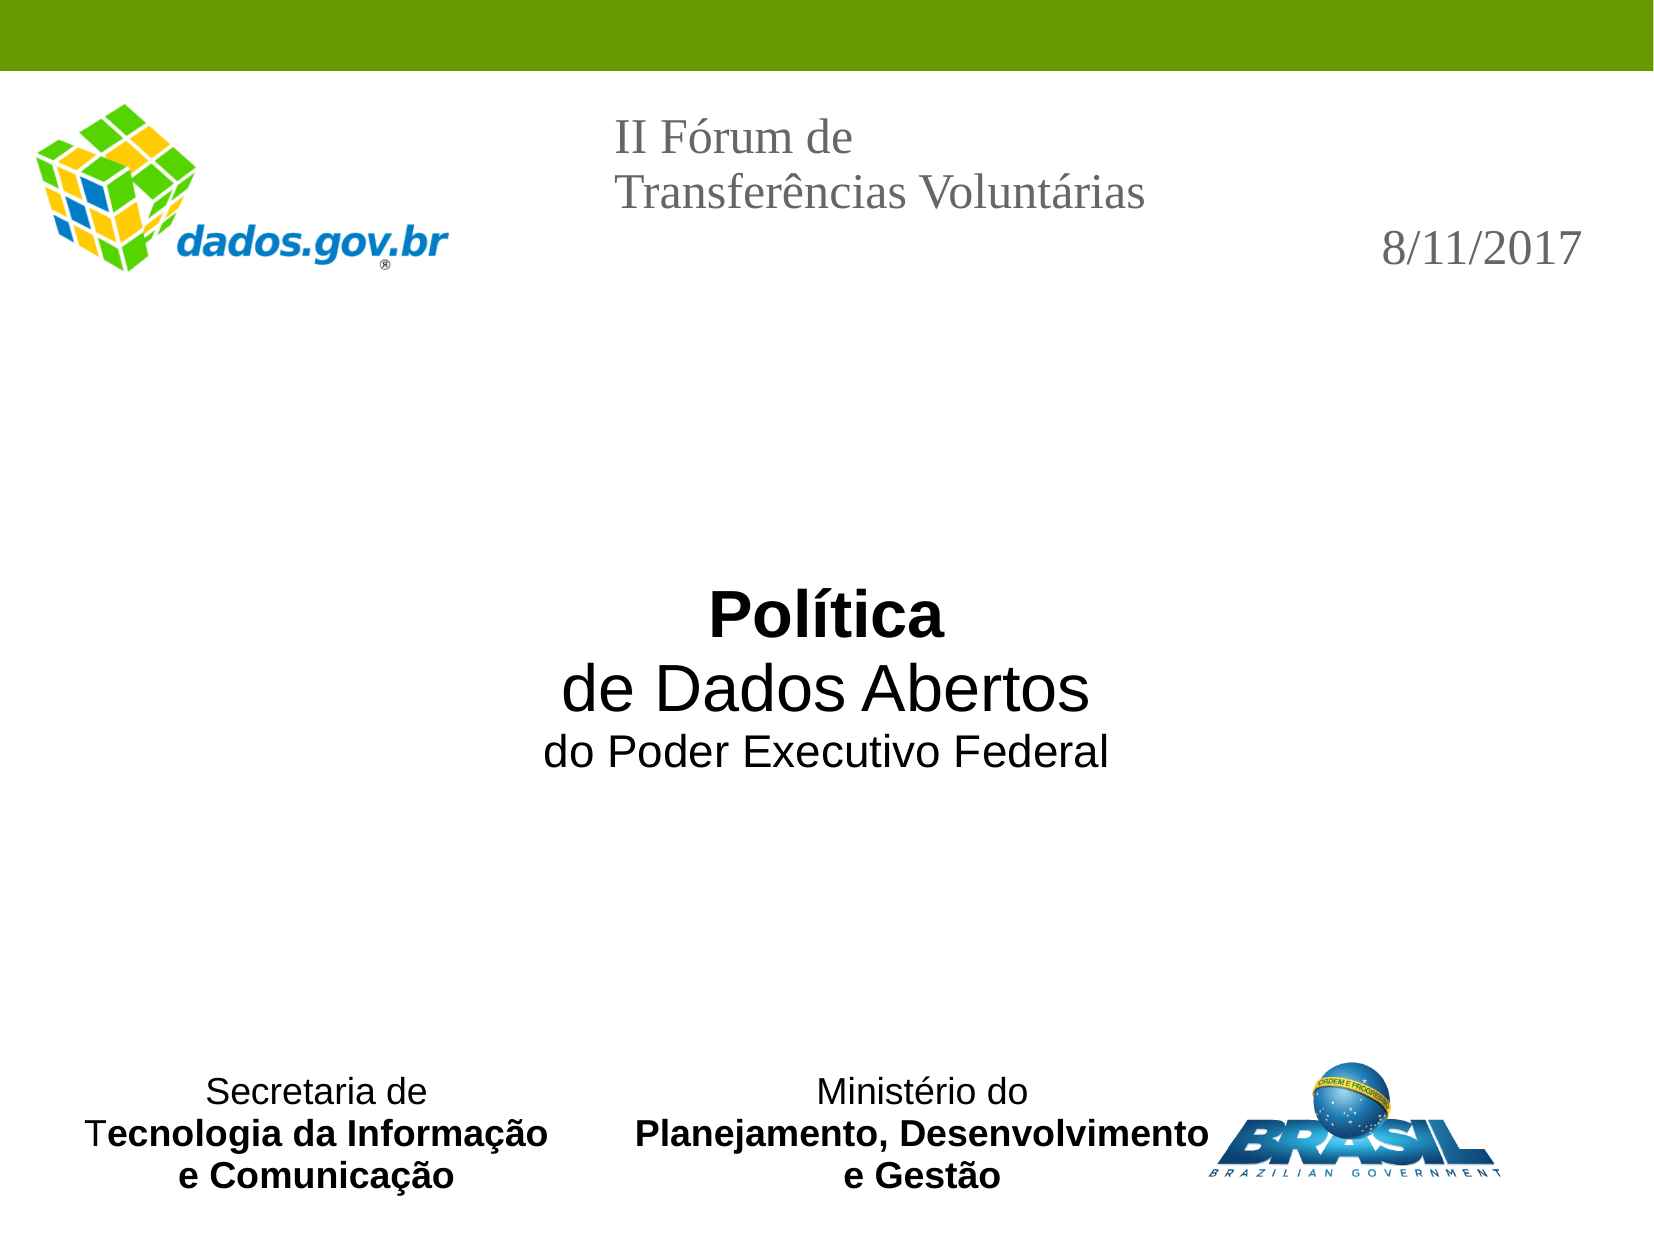

II Fórum de
Transferências Voluntárias
8/11/2017
# Política
de Dados Abertos
do Poder Executivo Federal
Secretaria de
Tecnologia da Informação
e Comunicação
Ministério do
Planejamento, Desenvolvimento
e Gestão